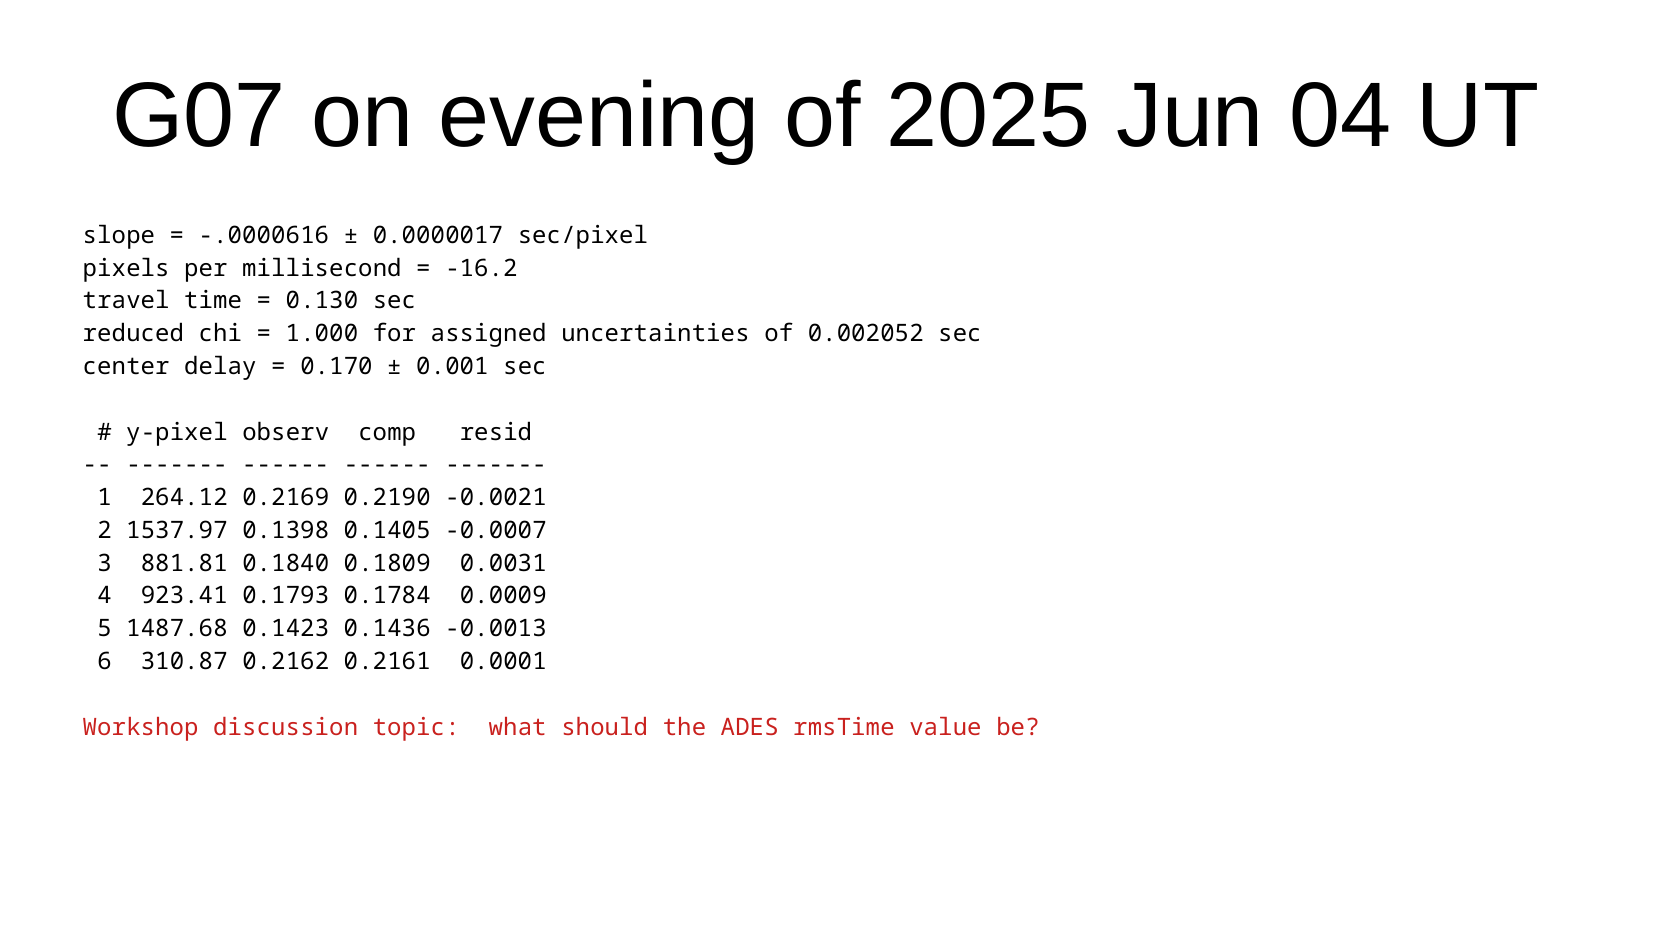

# G07 on evening of 2025 Jun 04 UT
slope = -.0000616 ± 0.0000017 sec/pixel
pixels per millisecond = -16.2
travel time = 0.130 sec
reduced chi = 1.000 for assigned uncertainties of 0.002052 sec
center delay = 0.170 ± 0.001 sec
 # y-pixel observ comp resid
-- ------- ------ ------ -------
 1 264.12 0.2169 0.2190 -0.0021
 2 1537.97 0.1398 0.1405 -0.0007
 3 881.81 0.1840 0.1809 0.0031
 4 923.41 0.1793 0.1784 0.0009
 5 1487.68 0.1423 0.1436 -0.0013
 6 310.87 0.2162 0.2161 0.0001
Workshop discussion topic: what should the ADES rmsTime value be?